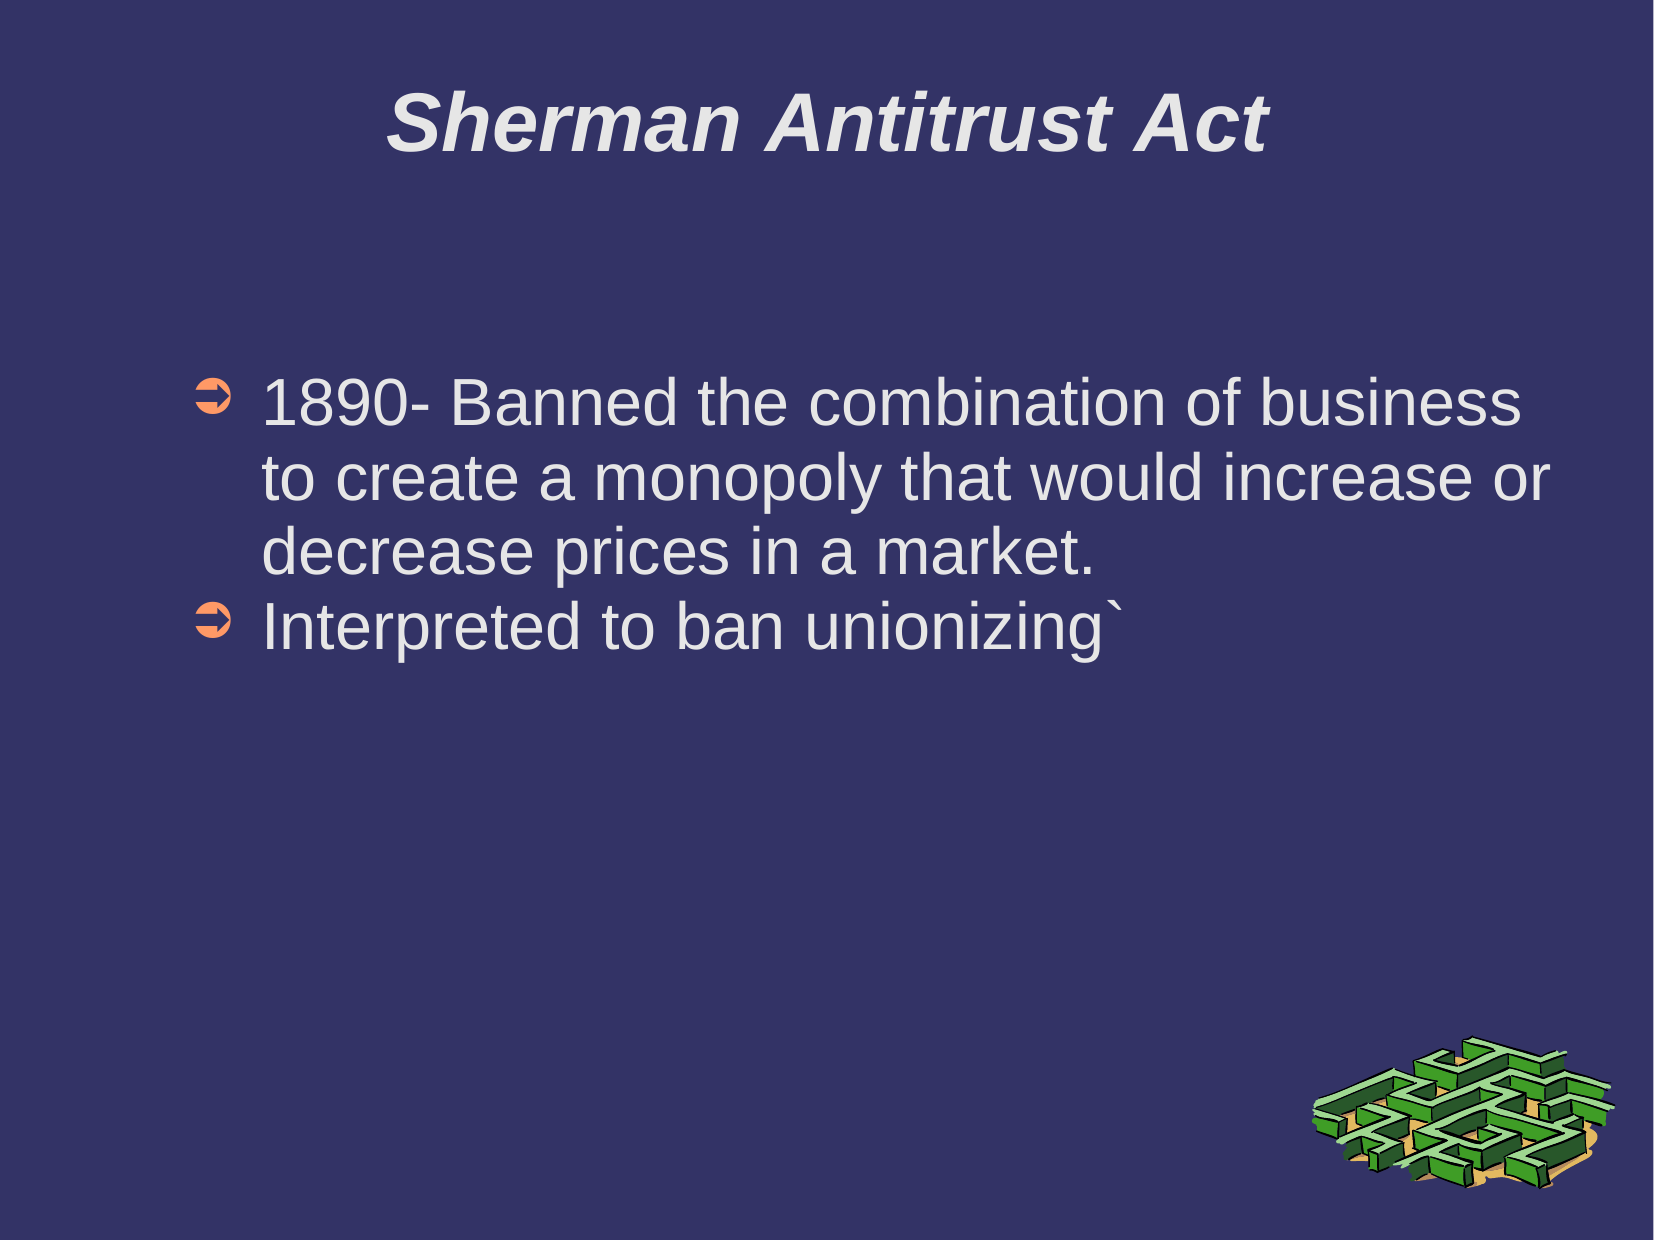

# Sherman Antitrust Act
1890- Banned the combination of business to create a monopoly that would increase or decrease prices in a market.
Interpreted to ban unionizing`